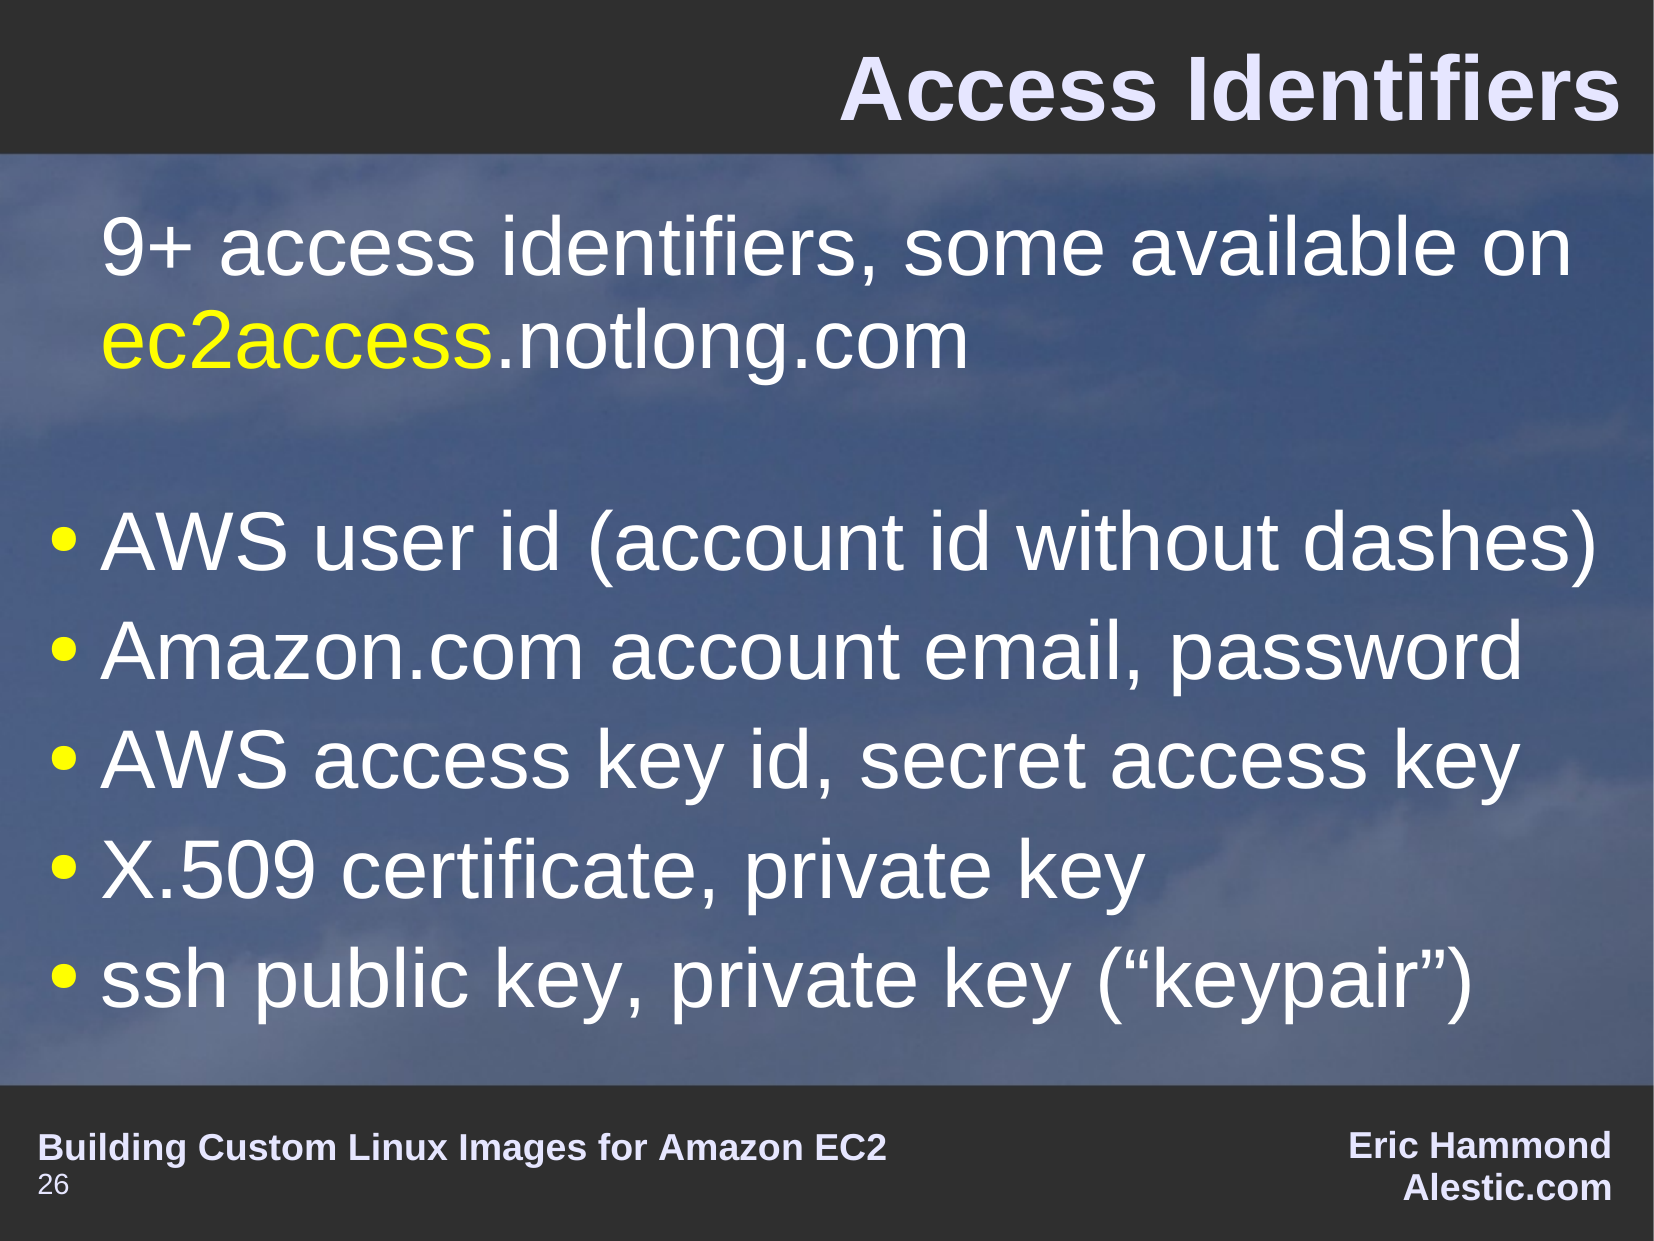

# Access Identifiers
9+ access identifiers, some available on
ec2access.notlong.com
AWS user id (account id without dashes)
Amazon.com account email, password
AWS access key id, secret access key
X.509 certificate, private key
ssh public key, private key (“keypair”)
26
Eric Hammond
Alestic.com